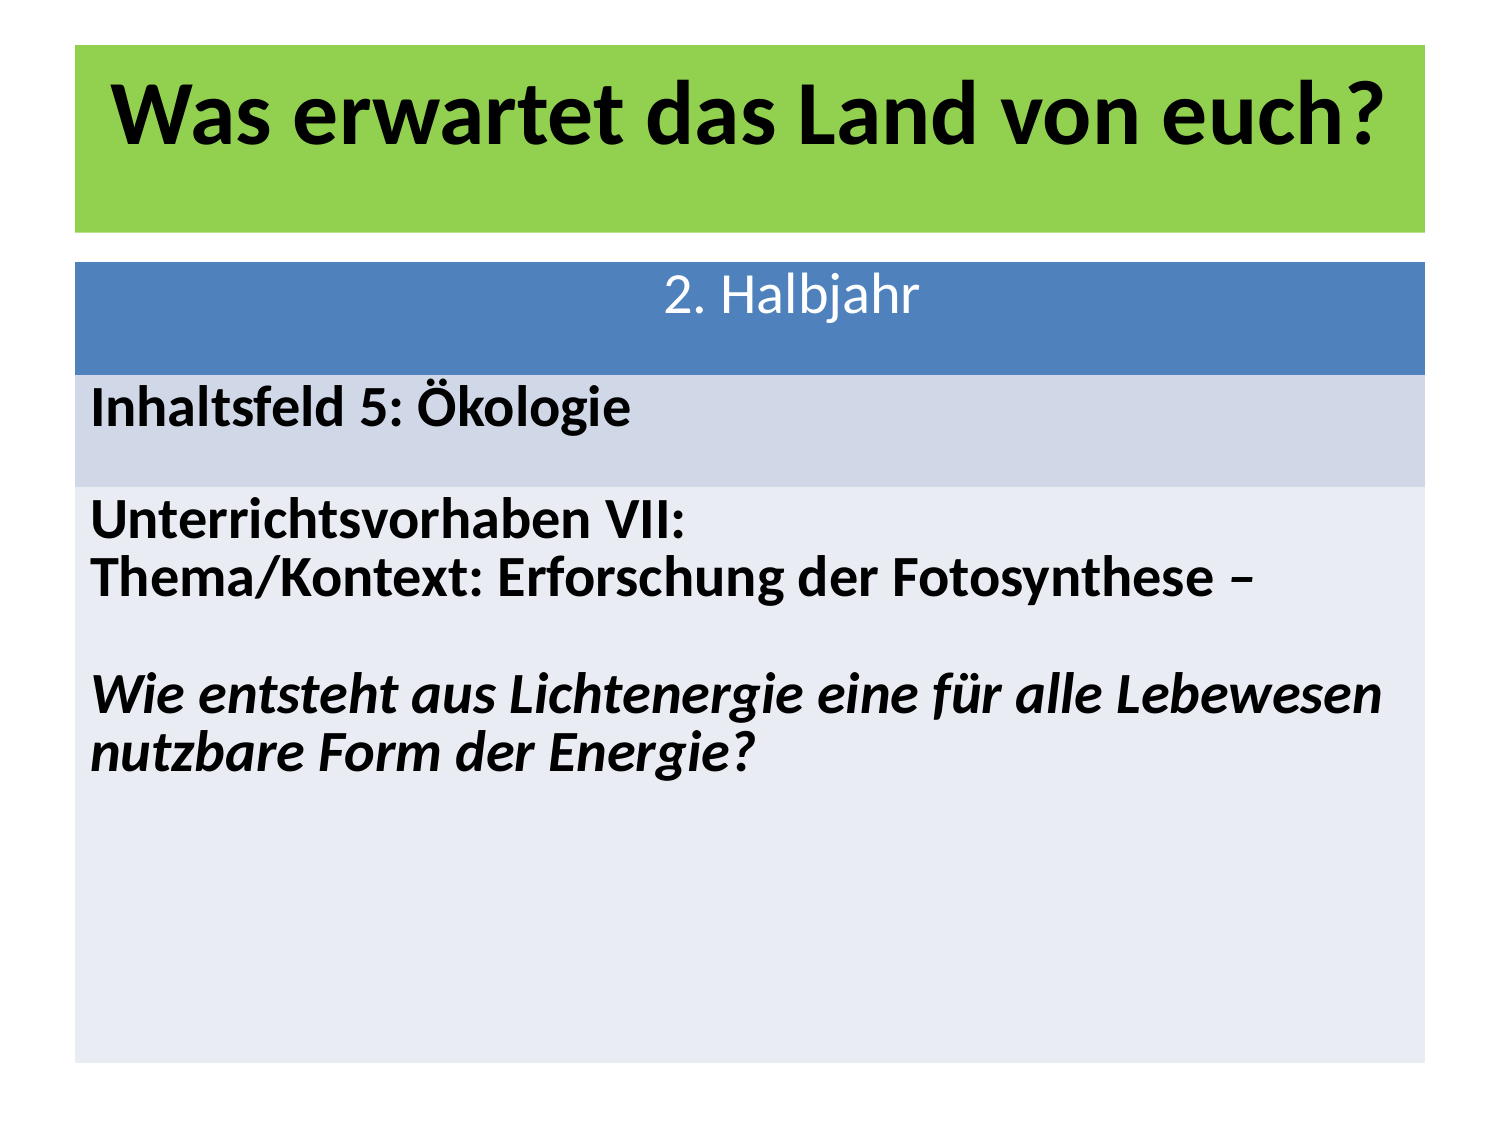

# Was erwartet das Land von euch?
| 2. Halbjahr |
| --- |
| Inhaltsfeld 5: Ökologie |
| Unterrichtsvorhaben VII: Thema/Kontext: Erforschung der Fotosynthese – Wie entsteht aus Lichtenergie eine für alle Lebewesen nutzbare Form der Energie? |